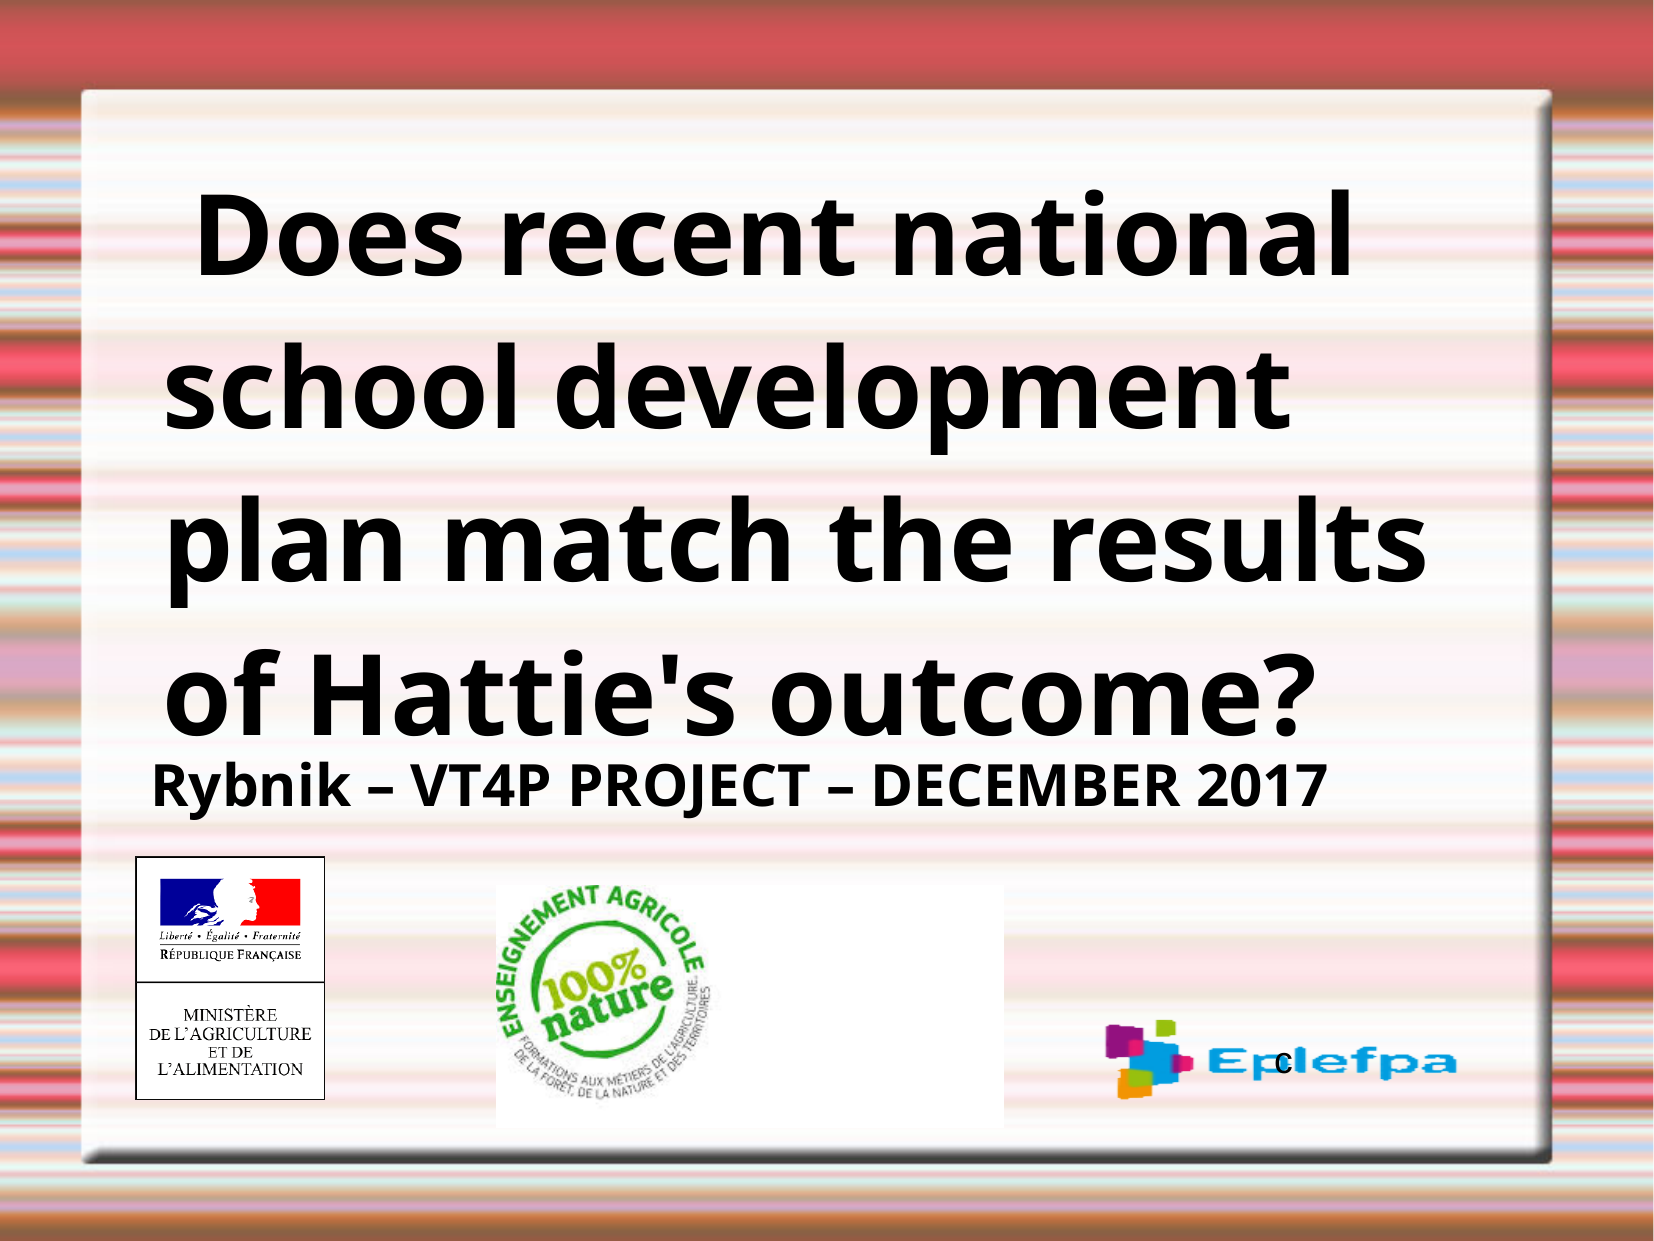

Does recent national school development plan match the results of Hattie's outcome?
Rybnik – VT4P PROJECT – DECEMBER 2017
c